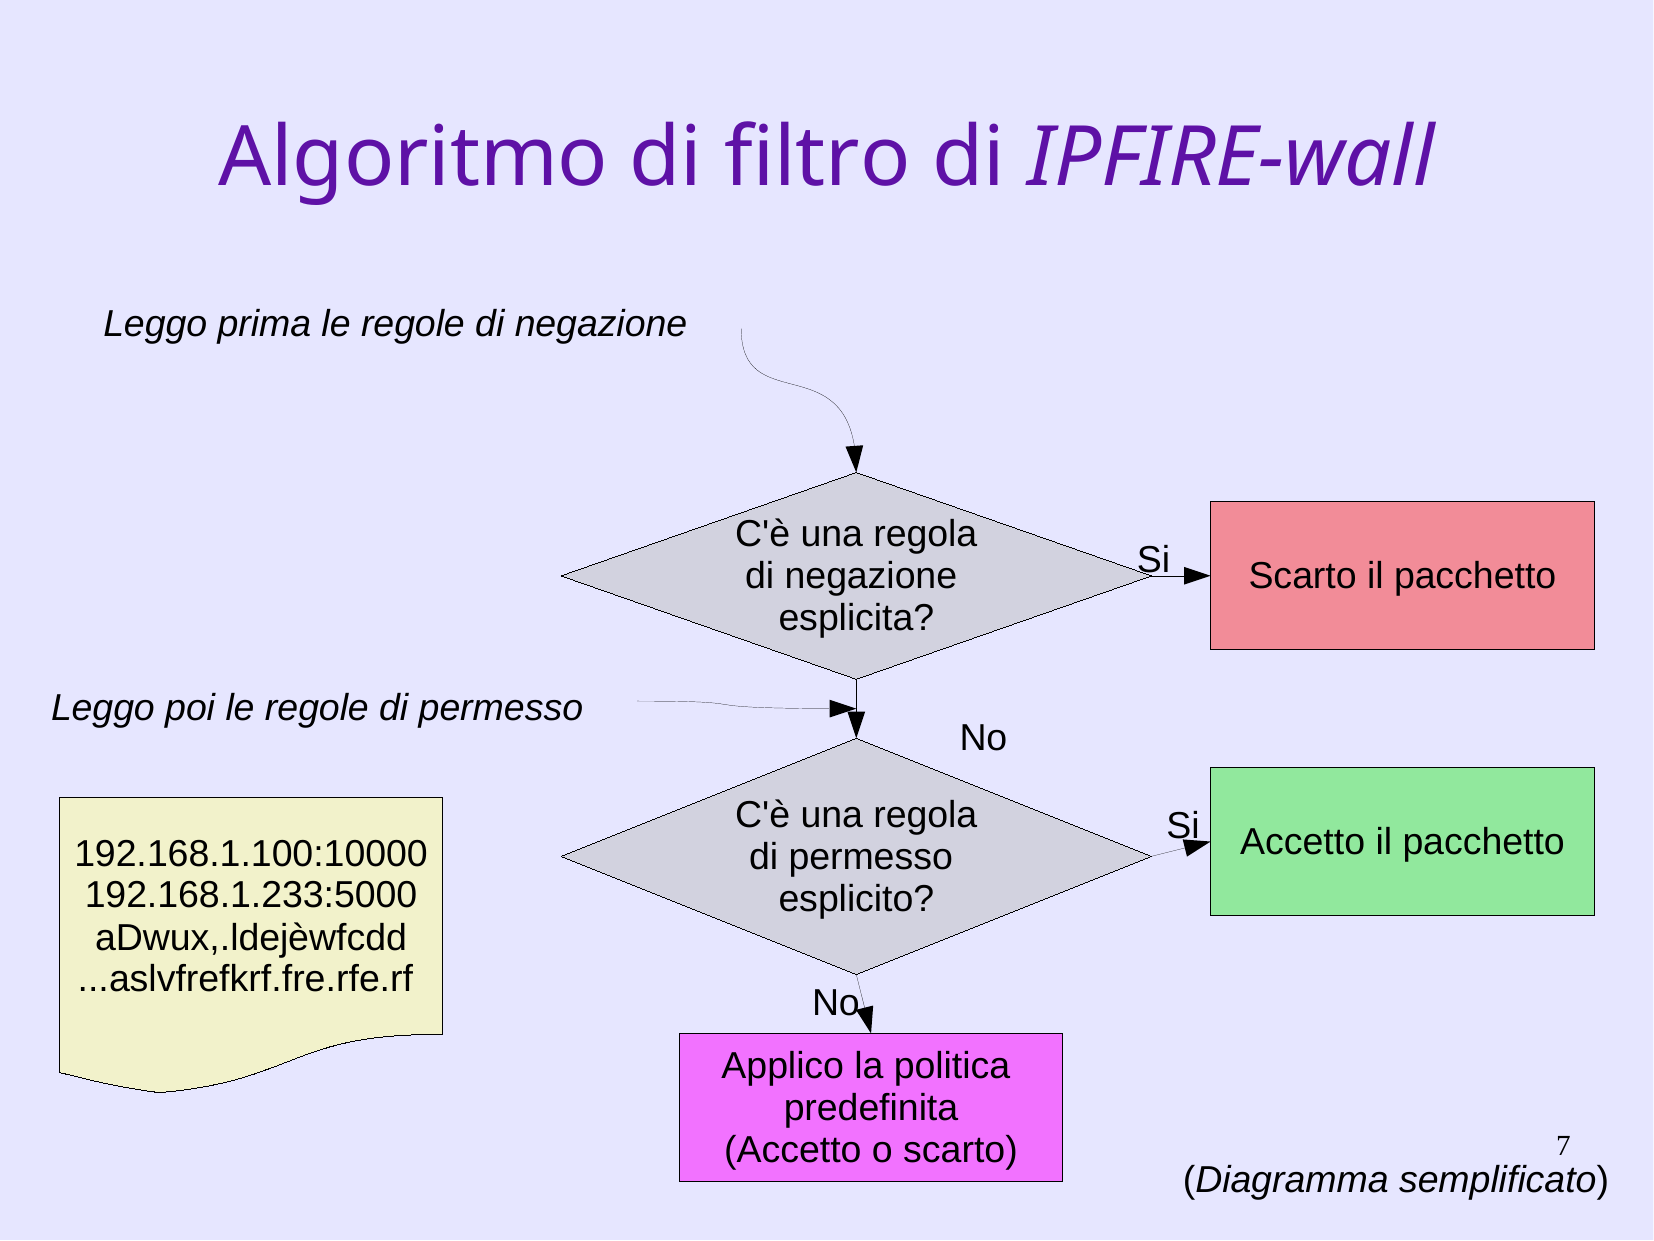

# Algoritmo di filtro di IPFIRE-wall
Leggo prima le regole di negazione
C'è una regola
di negazione
esplicita?
Scarto il pacchetto
Si
Leggo poi le regole di permesso
No
C'è una regola
di permesso
esplicito?
Accetto il pacchetto
192.168.1.100:10000
192.168.1.233:5000
aDwux,.ldejèwfcdd
...aslvfrefkrf.fre.rfe.rf
Si
No
Applico la politica
predefinita
(Accetto o scarto)
7
(Diagramma semplificato)